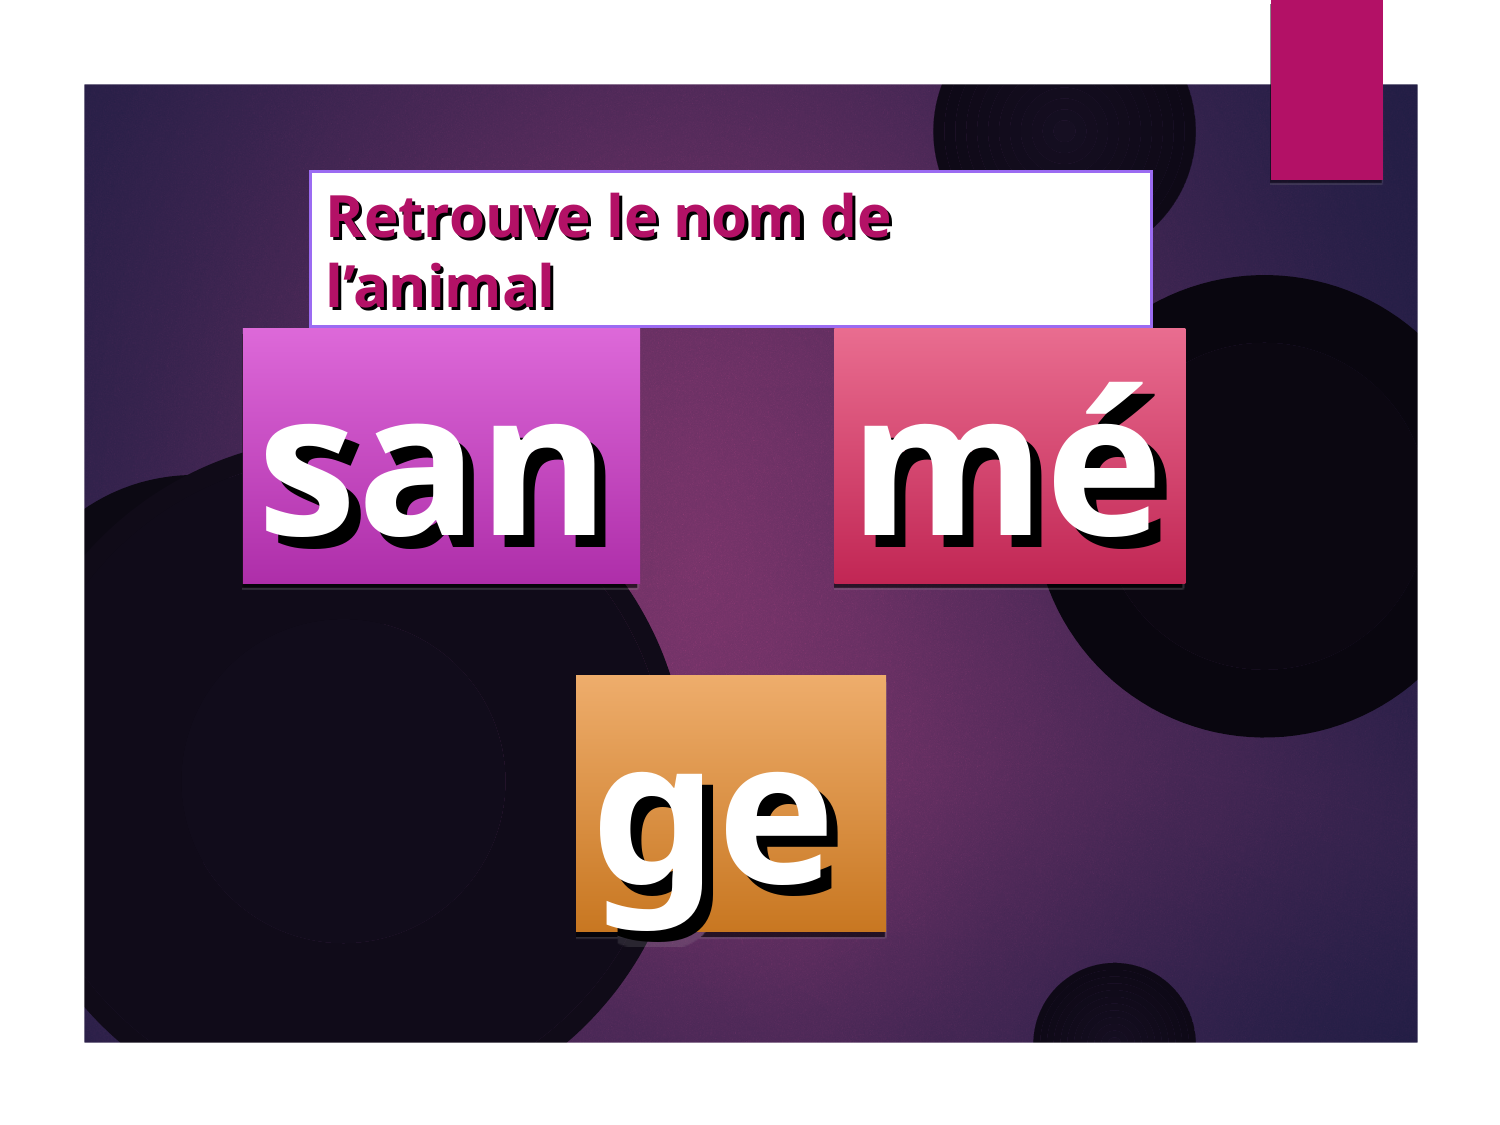

Retrouve le nom de l’animal
san
mé
ge